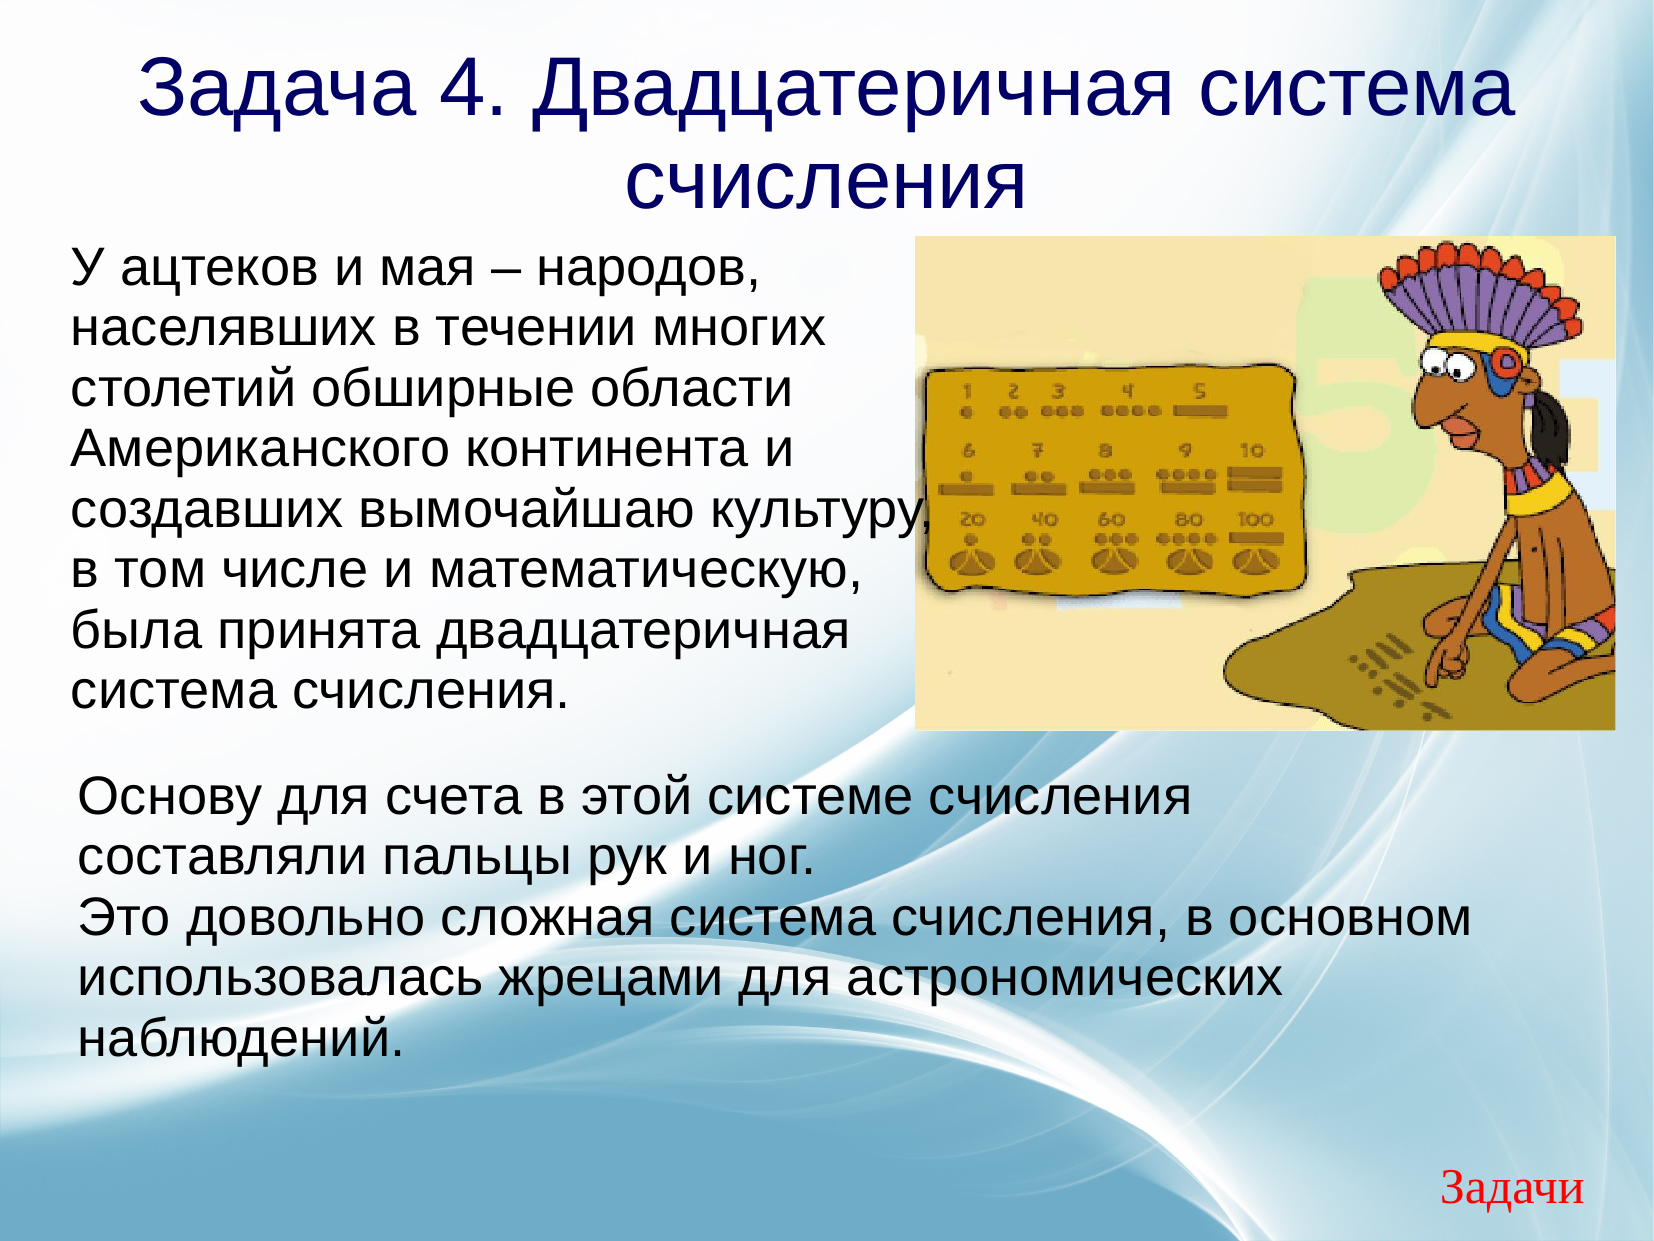

# Задача 4. Двадцатеричная система счисления
У ацтеков и мая – народов, населявших в течении многих столетий обширные области Американского континента и создавших вымочайшаю культуру, в том числе и математическую, была принята двадцатеричная система счисления.
Основу для счета в этой системе счисления составляли пальцы рук и ног.
Это довольно сложная система счисления, в основном использовалась жрецами для астрономических наблюдений.
Задачи